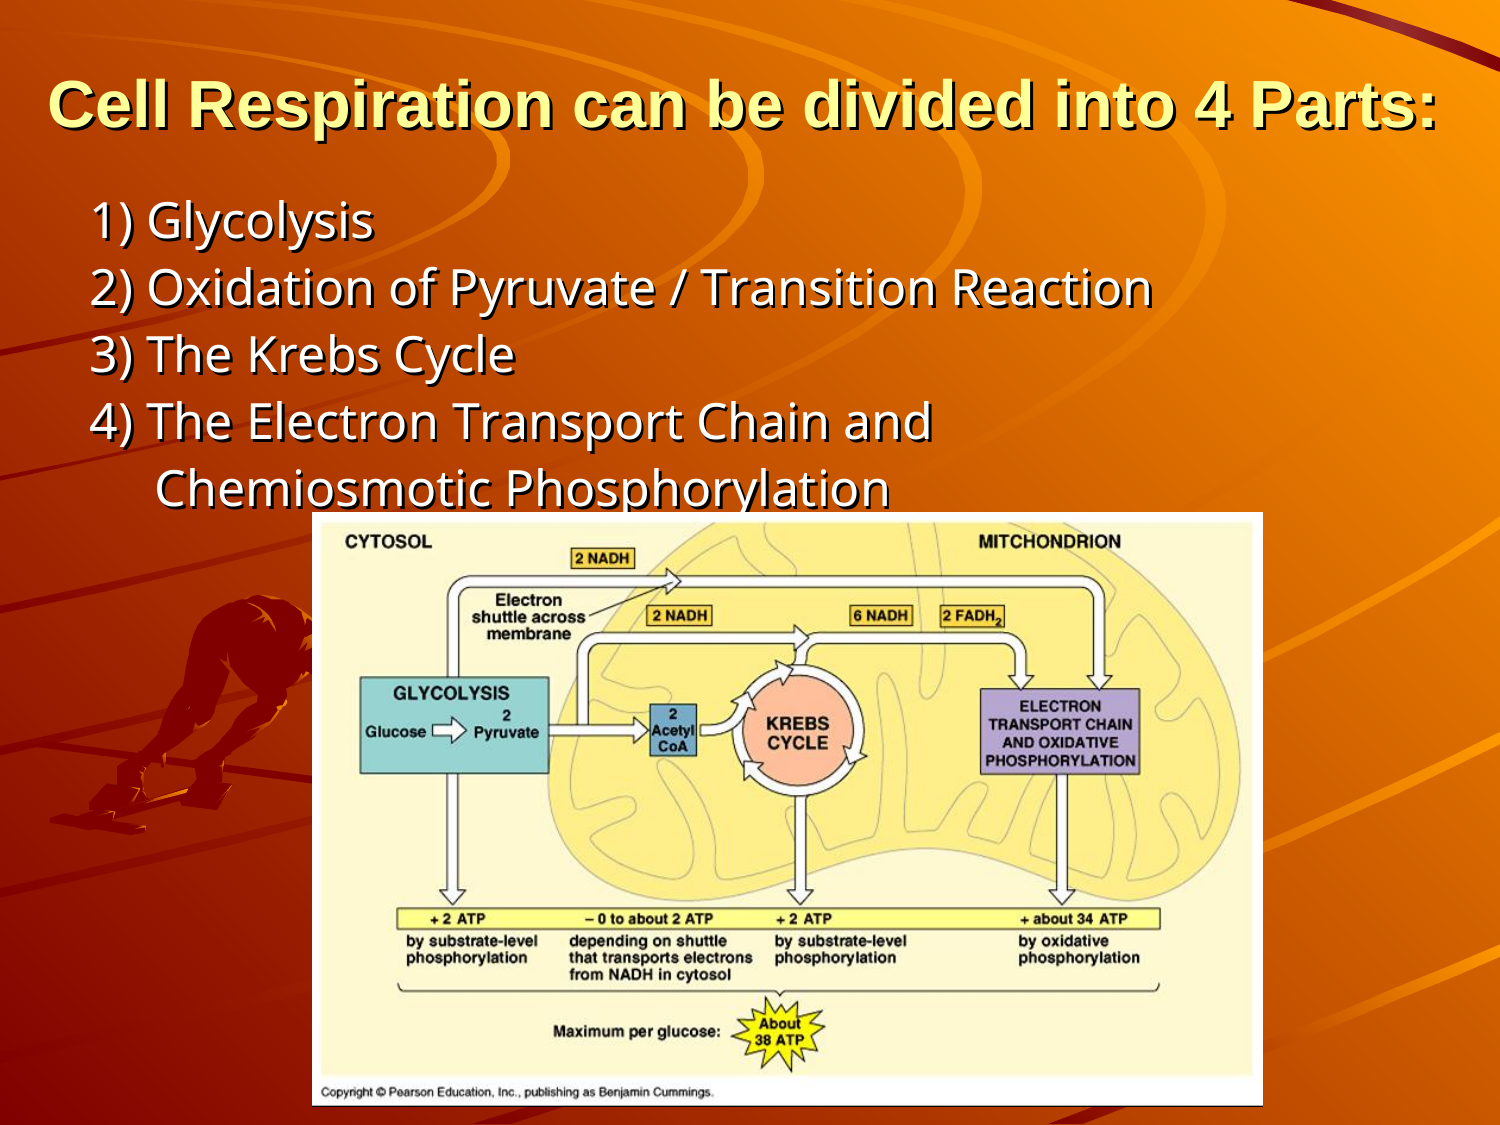

# Cell Respiration can be divided into 4 Parts:
1) Glycolysis
2) Oxidation of Pyruvate / Transition Reaction
3) The Krebs Cycle
4) The Electron Transport Chain and
 Chemiosmotic Phosphorylation